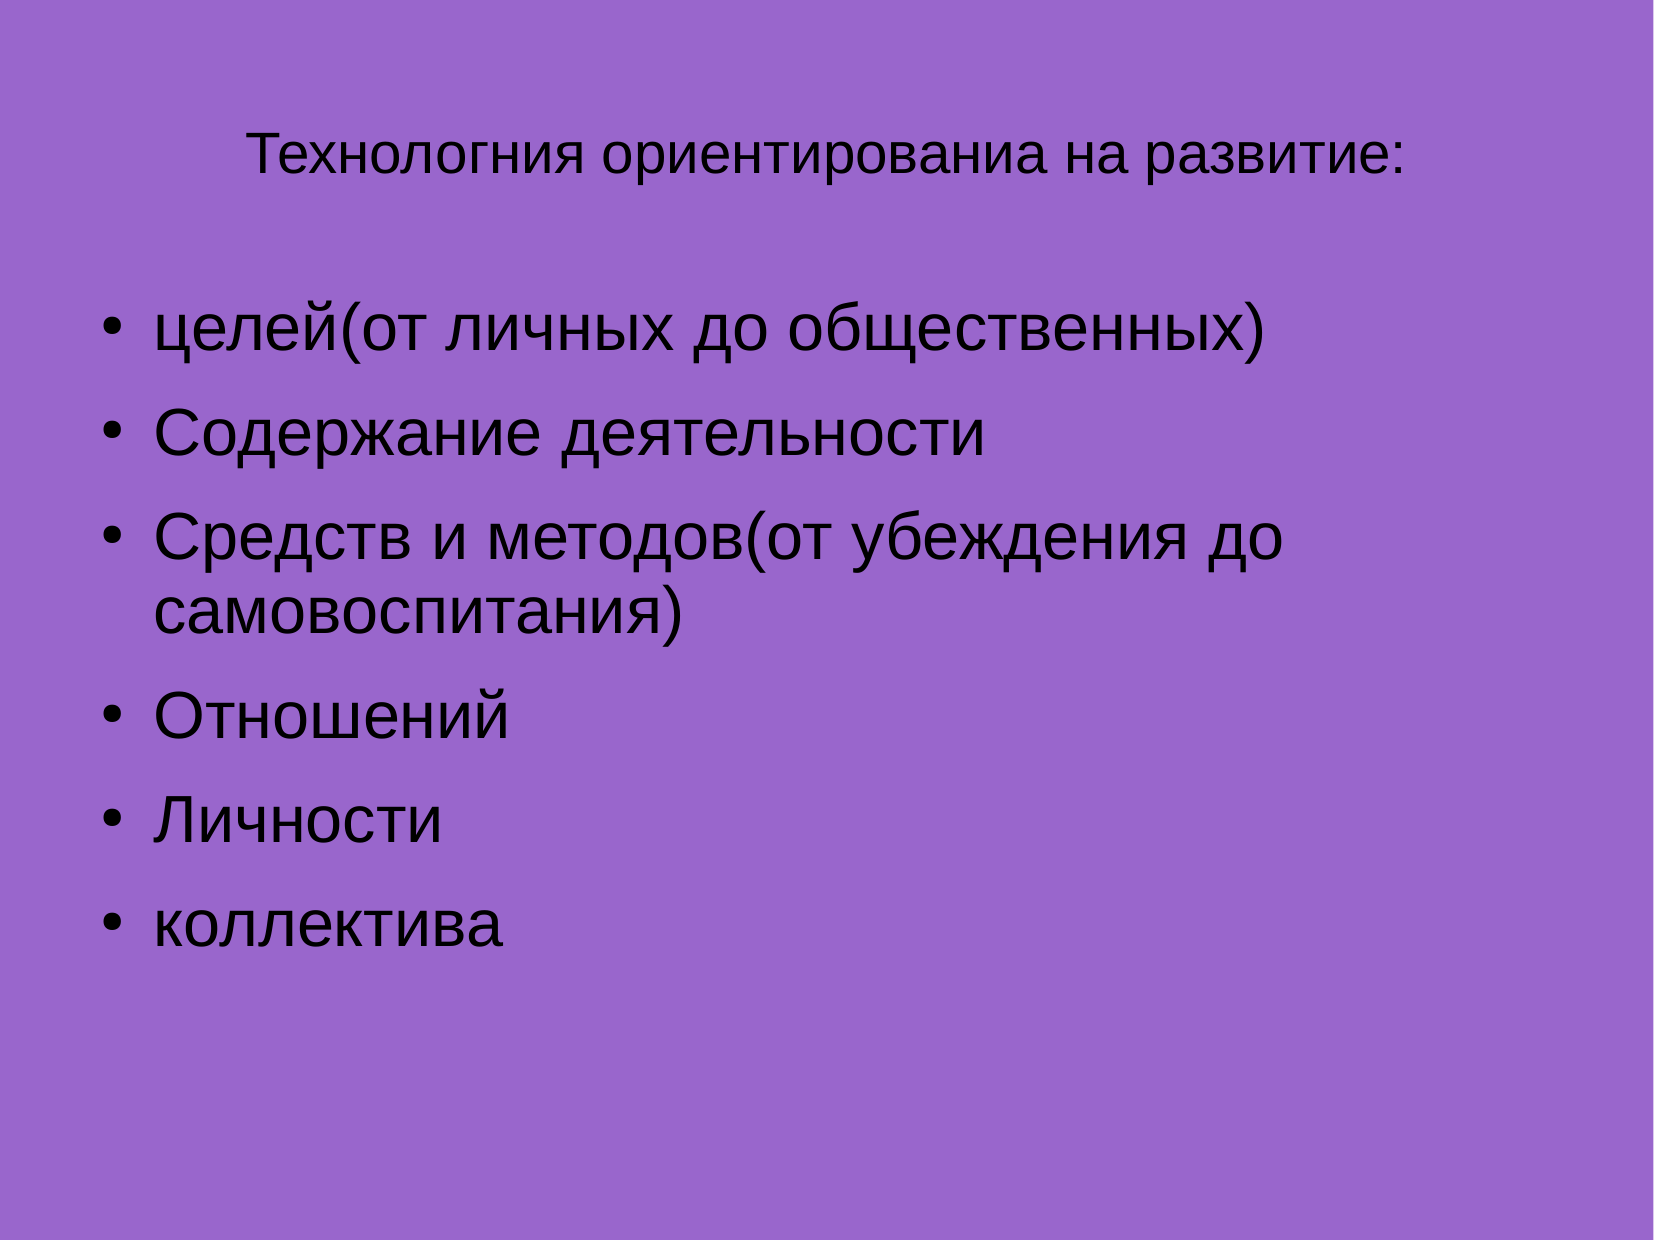

# Технологния ориентированиа на развитие:
целей(от личных до общественных)
Содержание деятельности
Средств и методов(от убеждения до самовоспитания)
Отношений
Личности
коллектива